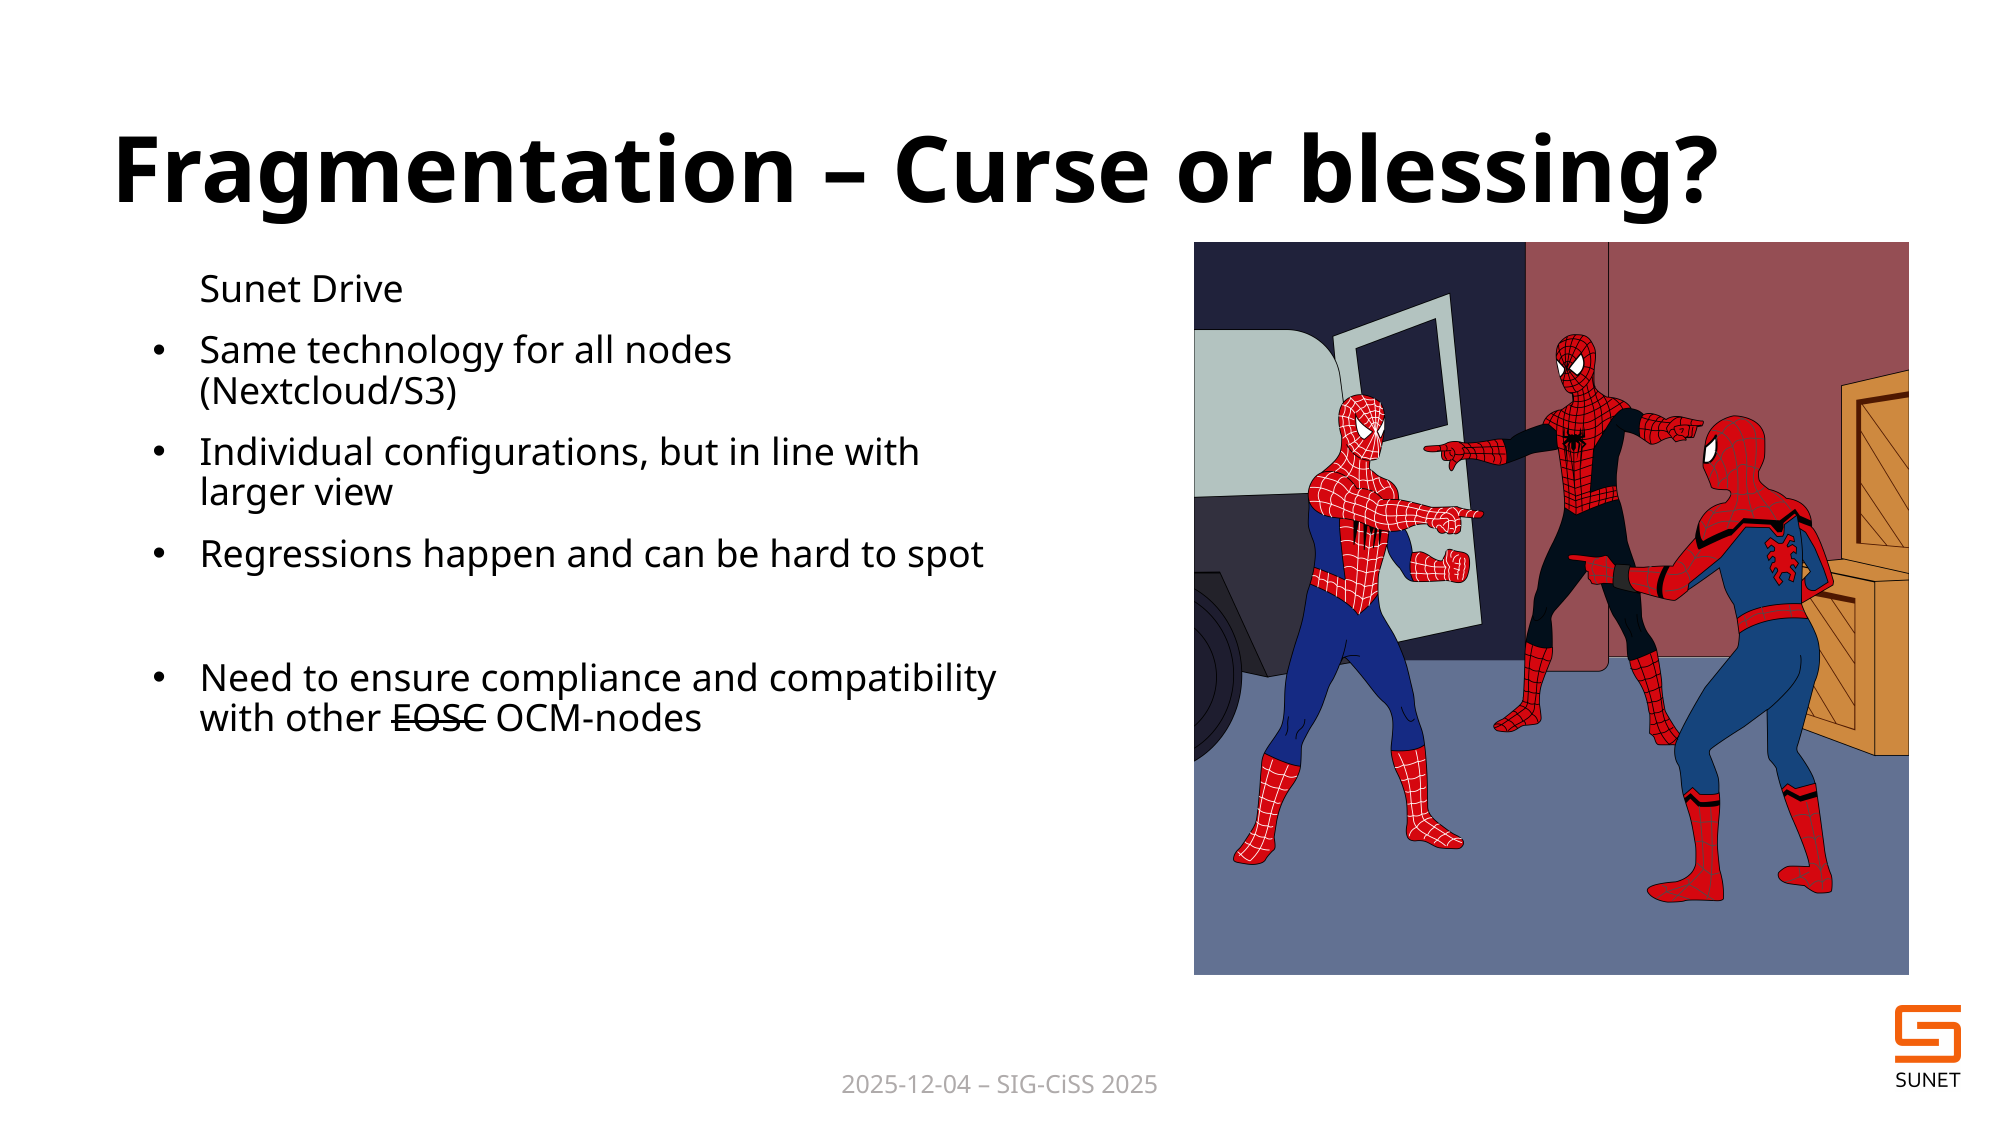

Fragmentation – Curse or blessing?
# Sunet Drive
Same technology for all nodes (Nextcloud/S3)
Individual configurations, but in line with larger view
Regressions happen and can be hard to spot
Need to ensure compliance and compatibility with other EOSC OCM-nodes
2025-12-04 – SIG-CiSS 2025